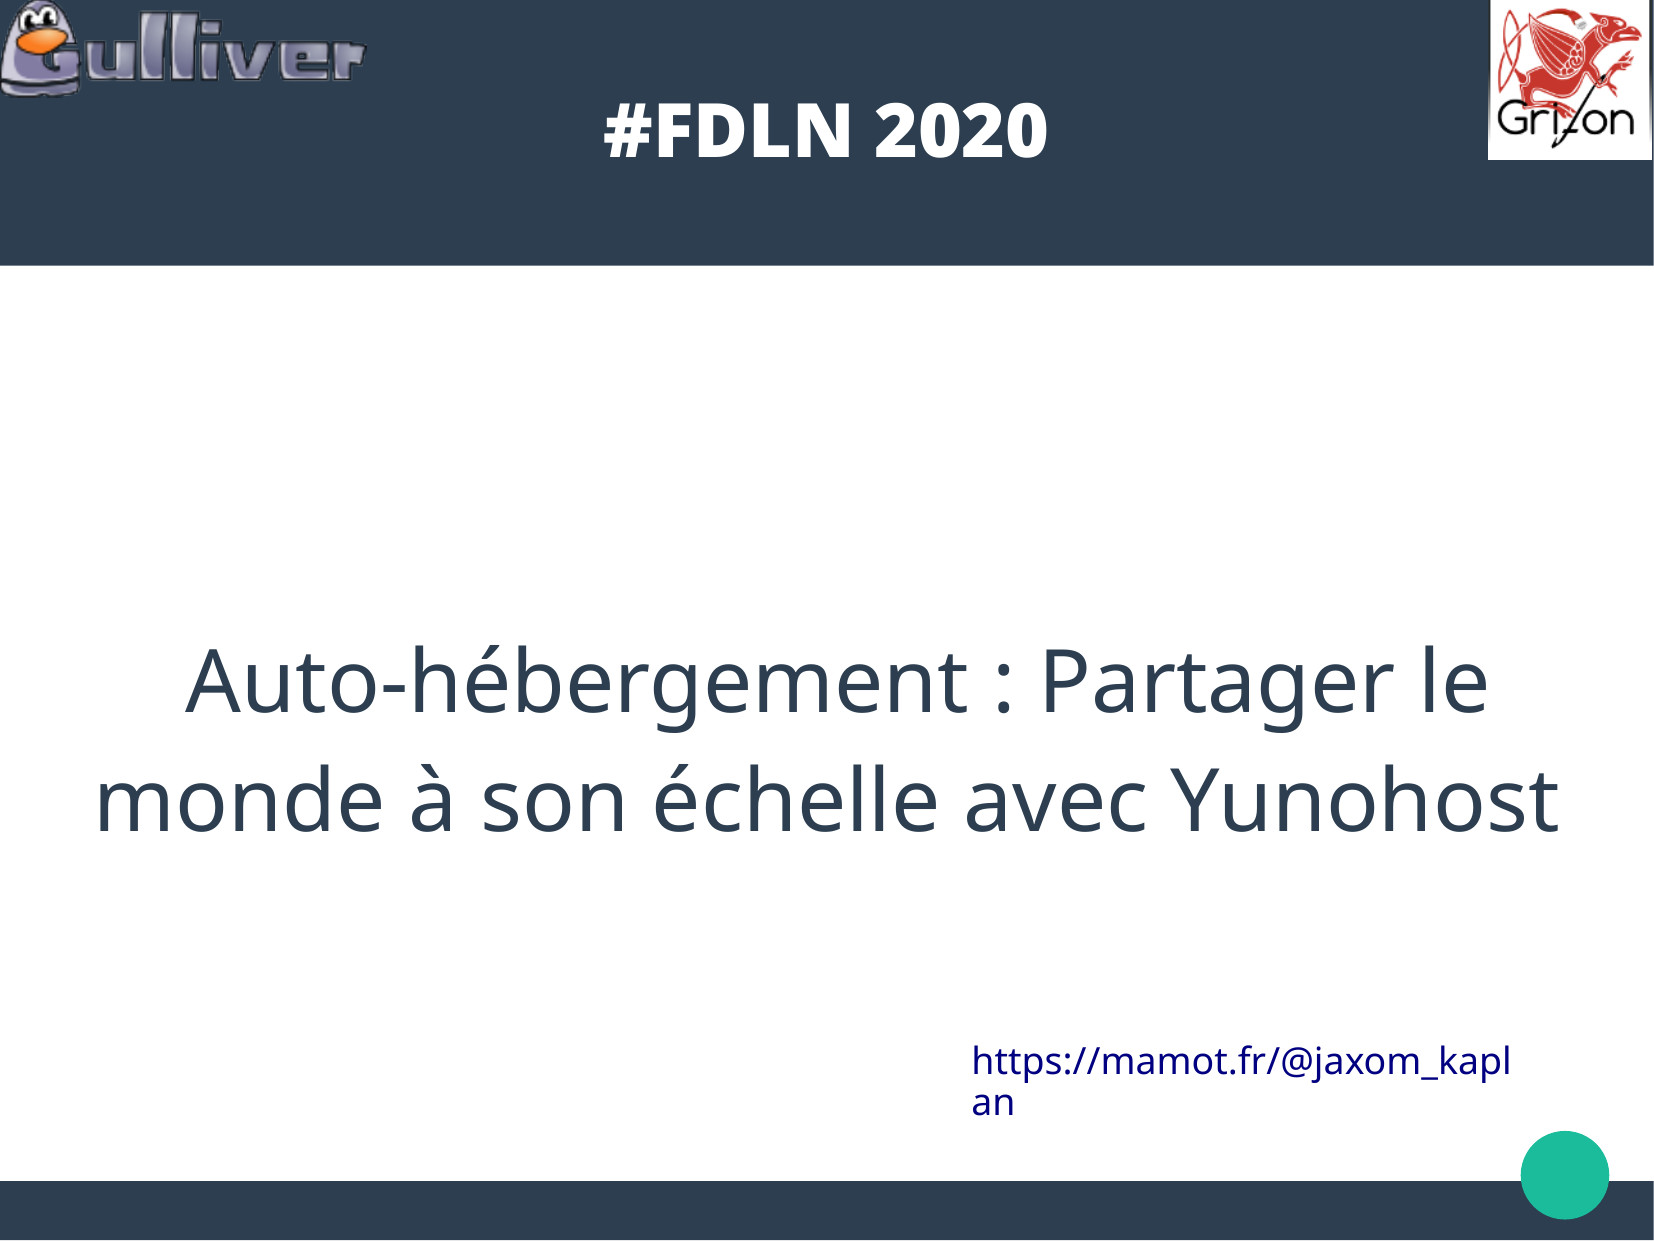

# #FDLN 2020
 Auto-hébergement : Partager le monde à son échelle avec Yunohost
https://mamot.fr/@jaxom_kaplan